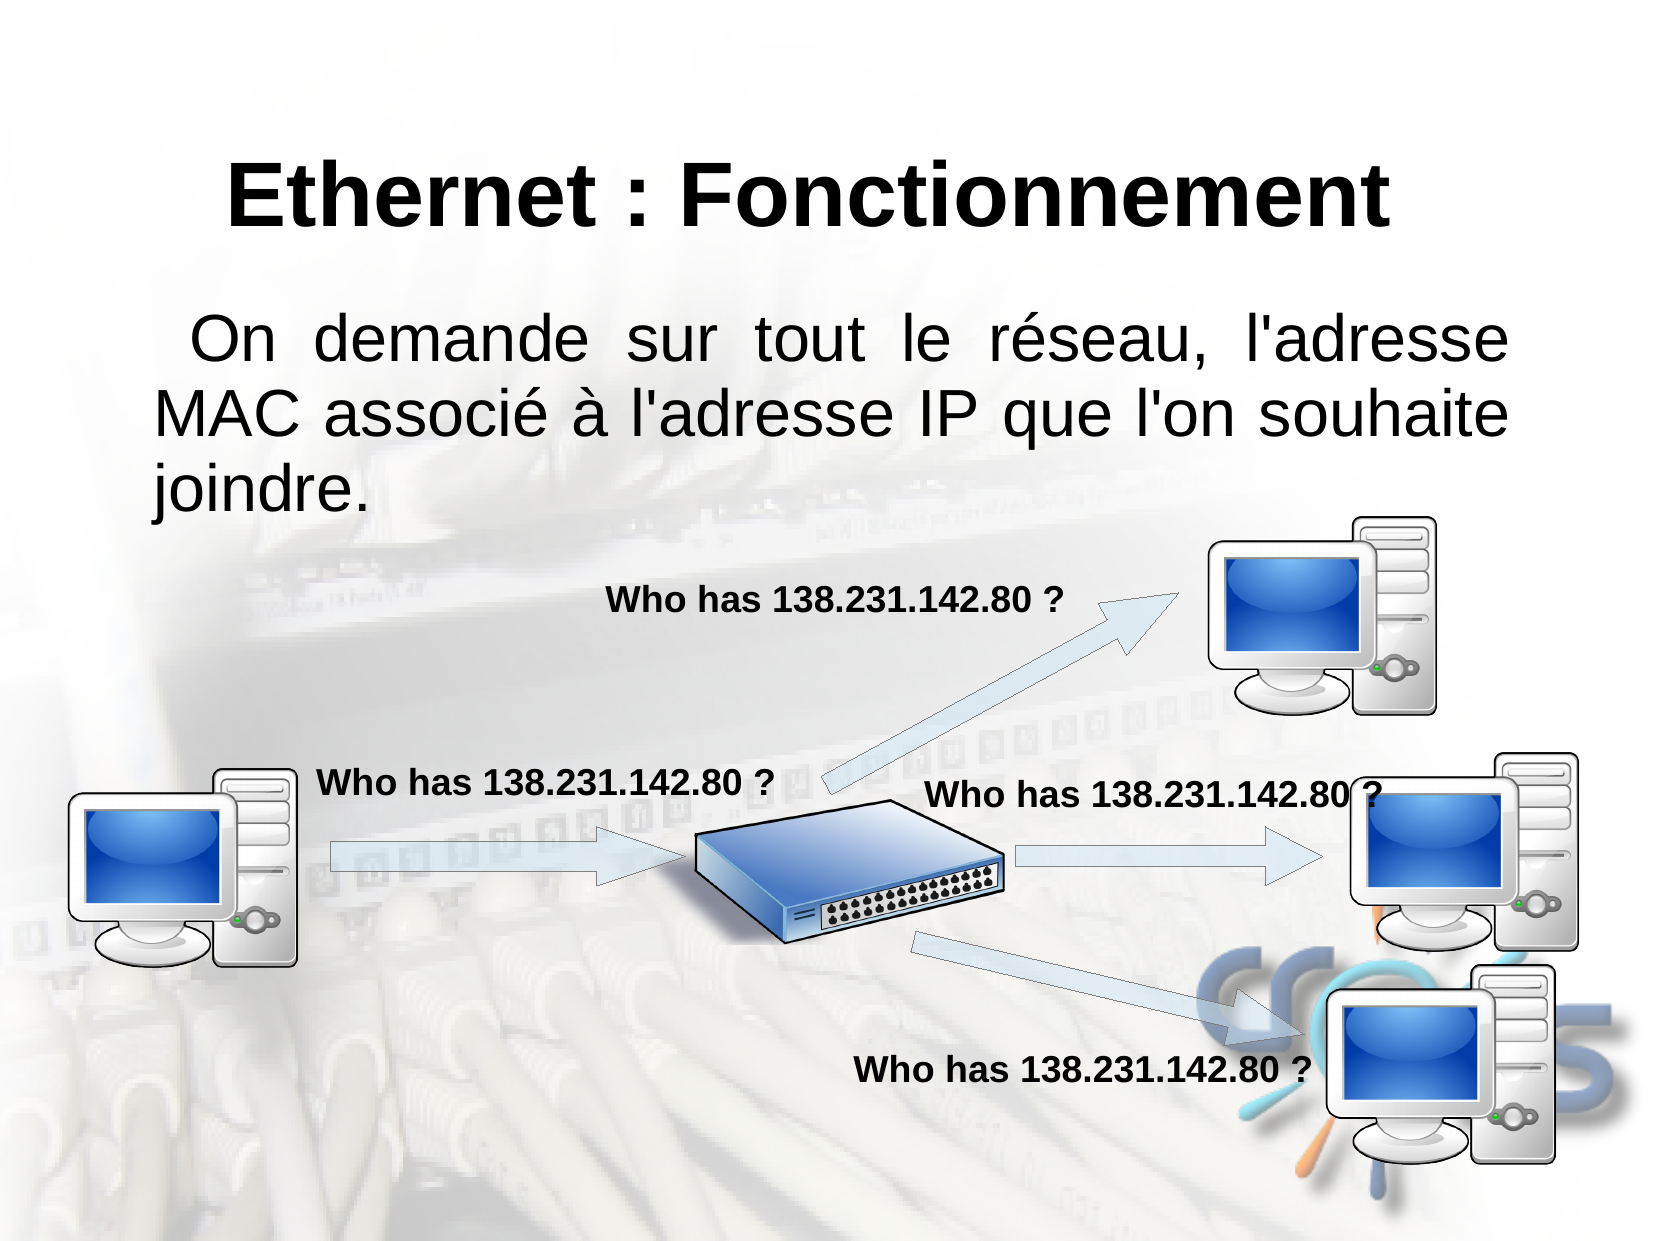

# Ethernet : Fonctionnement
 On demande sur tout le réseau, l'adresse MAC associé à l'adresse IP que l'on souhaite joindre.
Who has 138.231.142.80 ?
Who has 138.231.142.80 ?
Who has 138.231.142.80 ?
Who has 138.231.142.80 ?